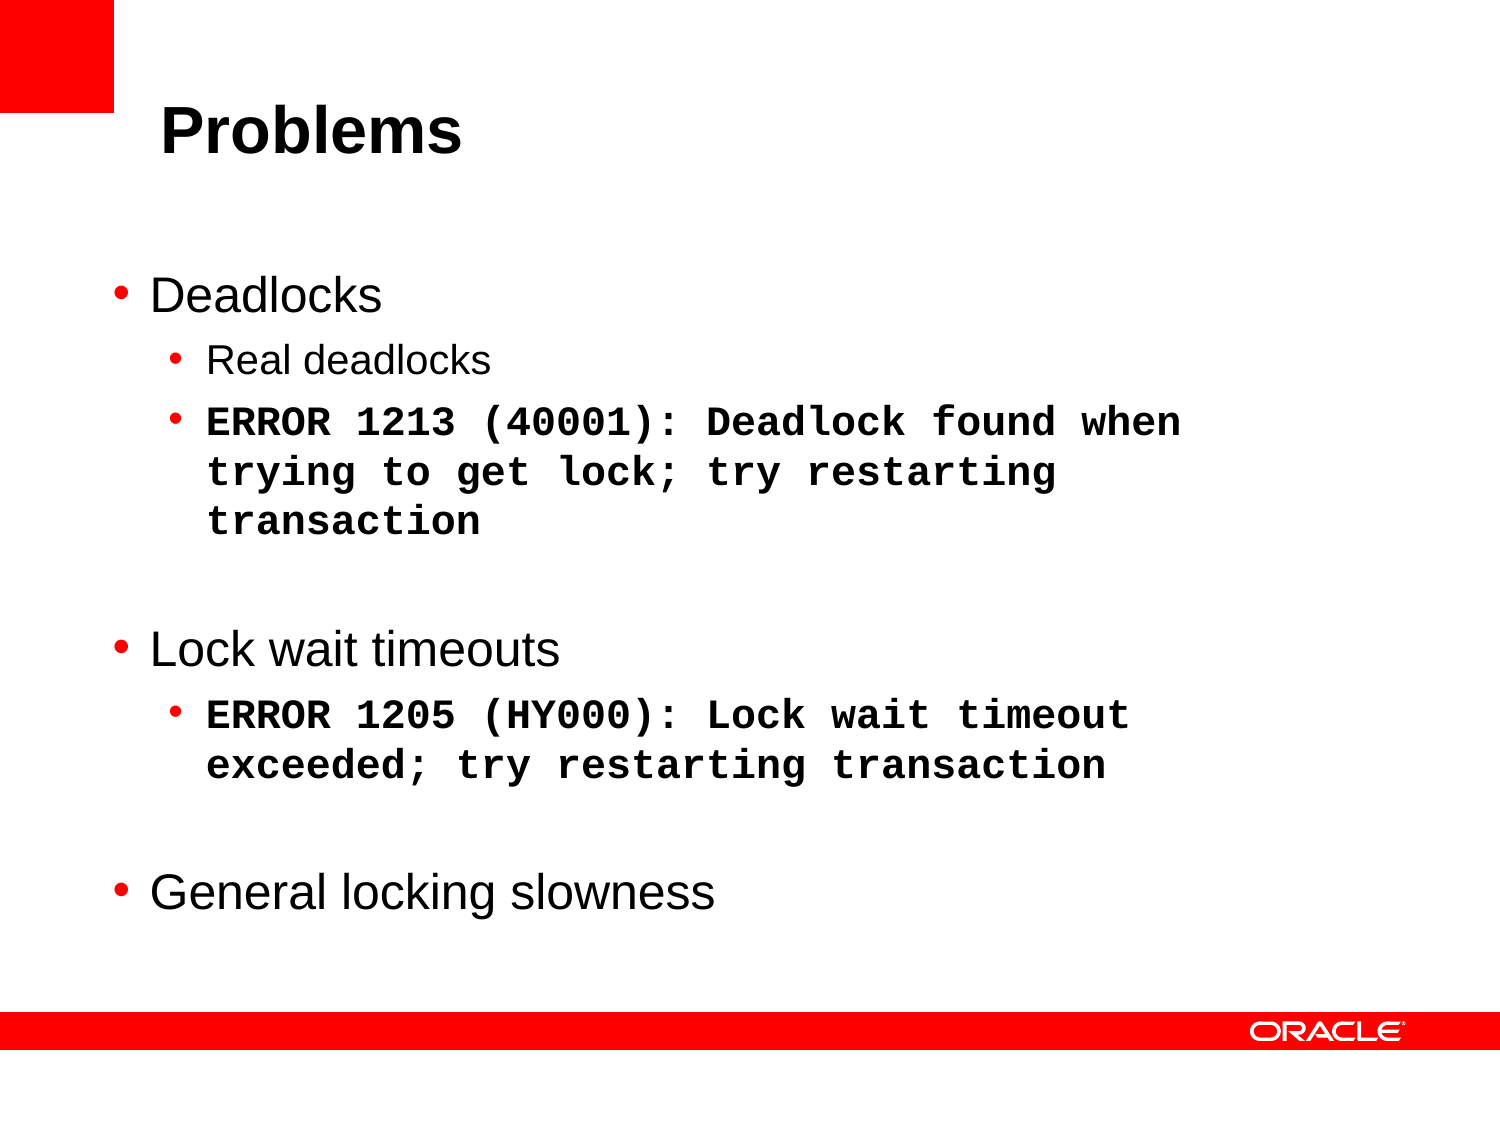

# Problems
Deadlocks
Real deadlocks
ERROR 1213 (40001): Deadlock found when trying to get lock; try restarting transaction
Lock wait timeouts
ERROR 1205 (HY000): Lock wait timeout exceeded; try restarting transaction
General locking slowness